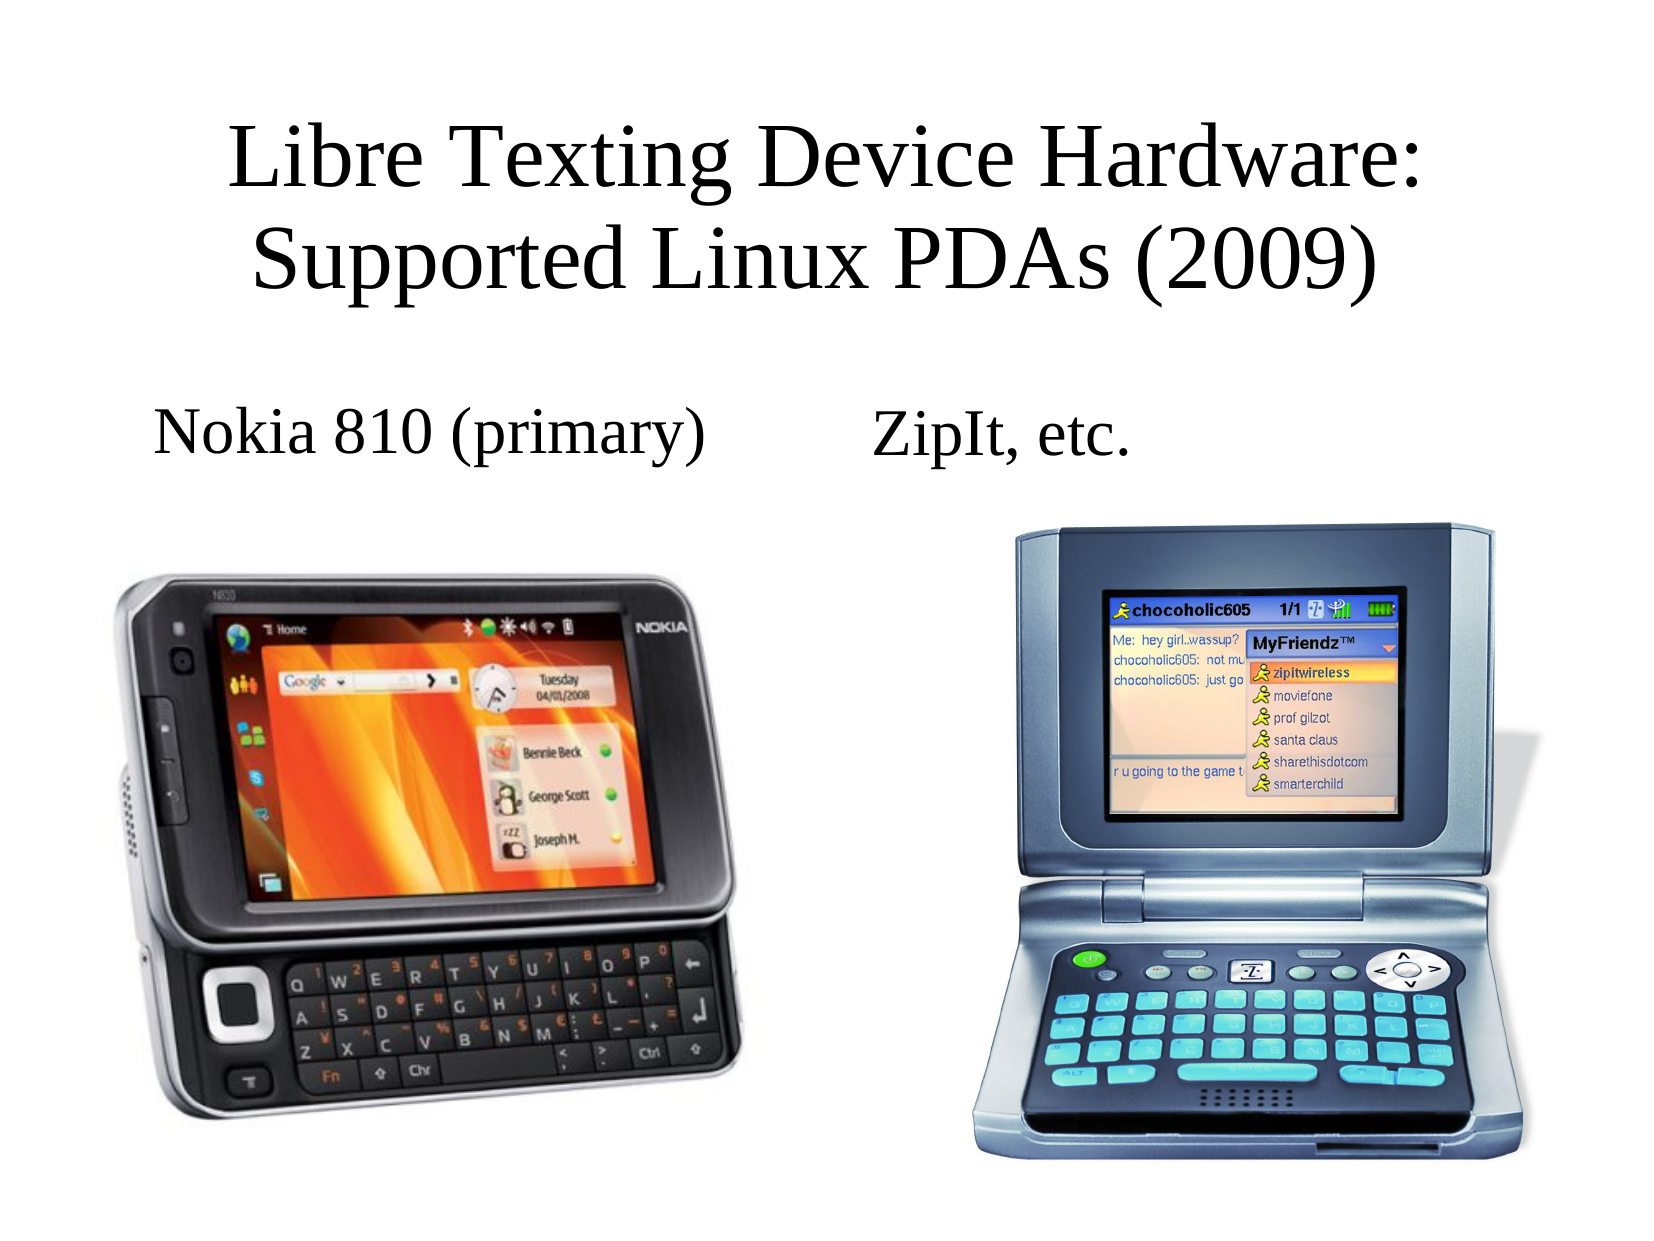

# Libre Texting Device Hardware: Supported Linux PDAs (2009)
Nokia 810 (primary)
ZipIt, etc.